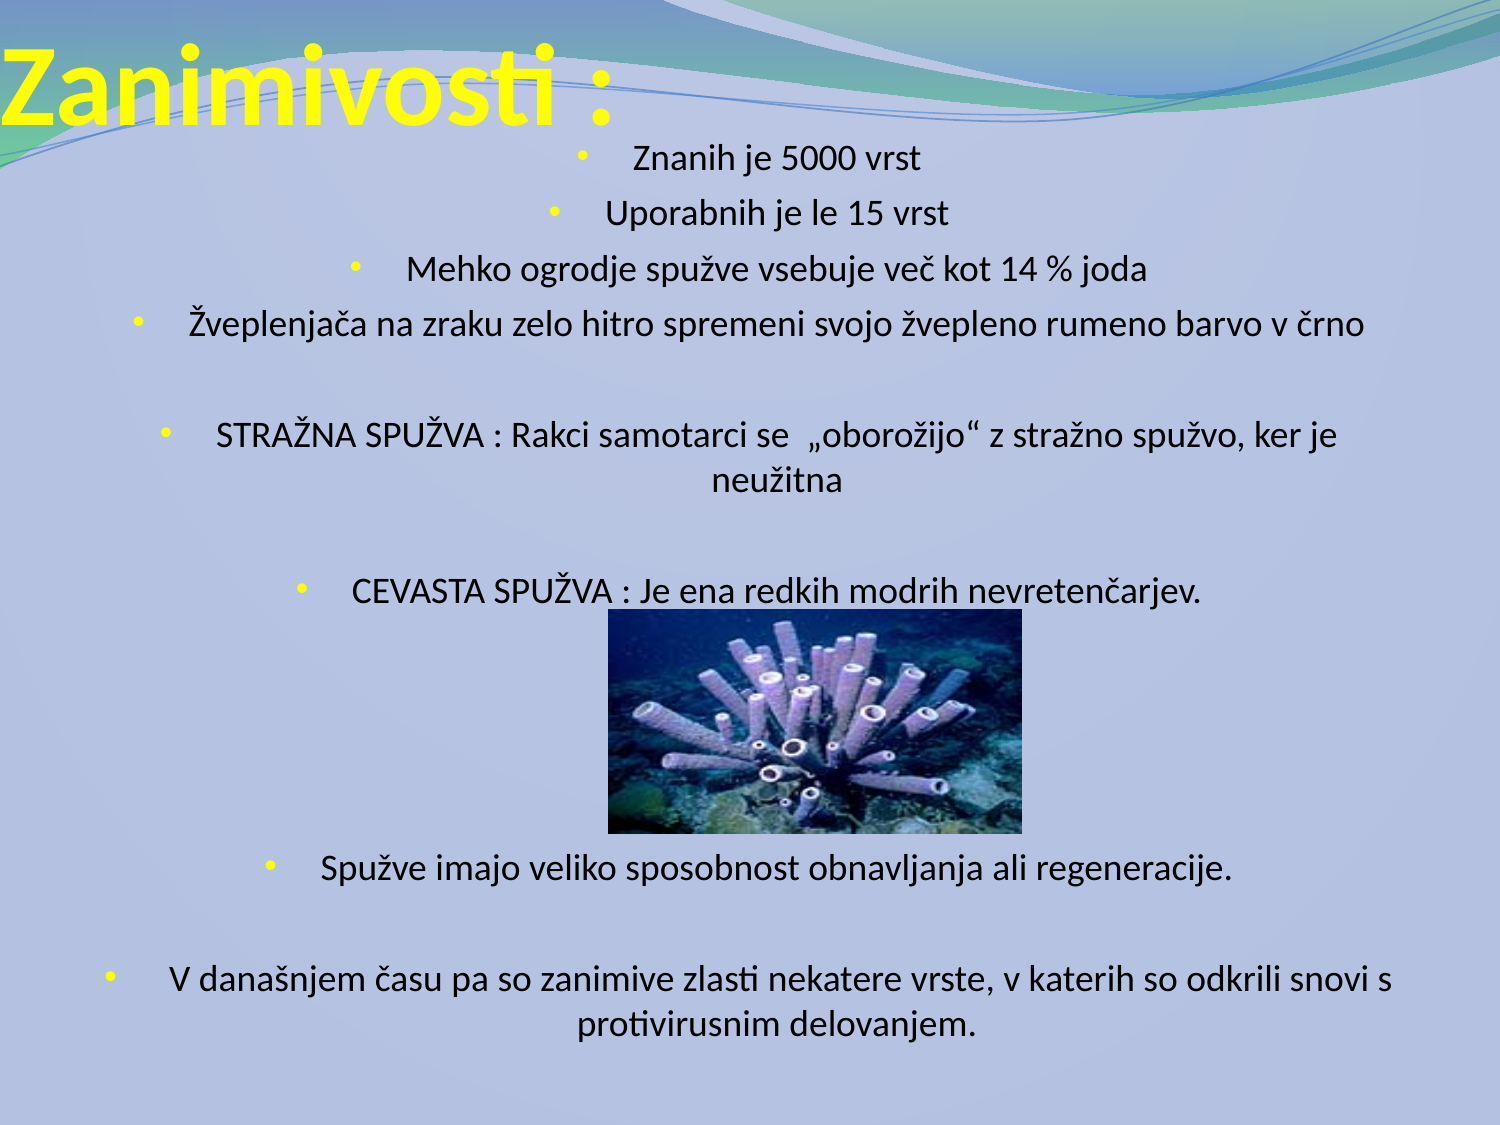

# Zanimivosti :
Znanih je 5000 vrst
Uporabnih je le 15 vrst
Mehko ogrodje spužve vsebuje več kot 14 % joda
Žveplenjača na zraku zelo hitro spremeni svojo žvepleno rumeno barvo v črno
STRAŽNA SPUŽVA : Rakci samotarci se „oborožijo“ z stražno spužvo, ker je neužitna
CEVASTA SPUŽVA : Je ena redkih modrih nevretenčarjev.
Spužve imajo veliko sposobnost obnavljanja ali regeneracije.
 V današnjem času pa so zanimive zlasti nekatere vrste, v katerih so odkrili snovi s protivirusnim delovanjem.